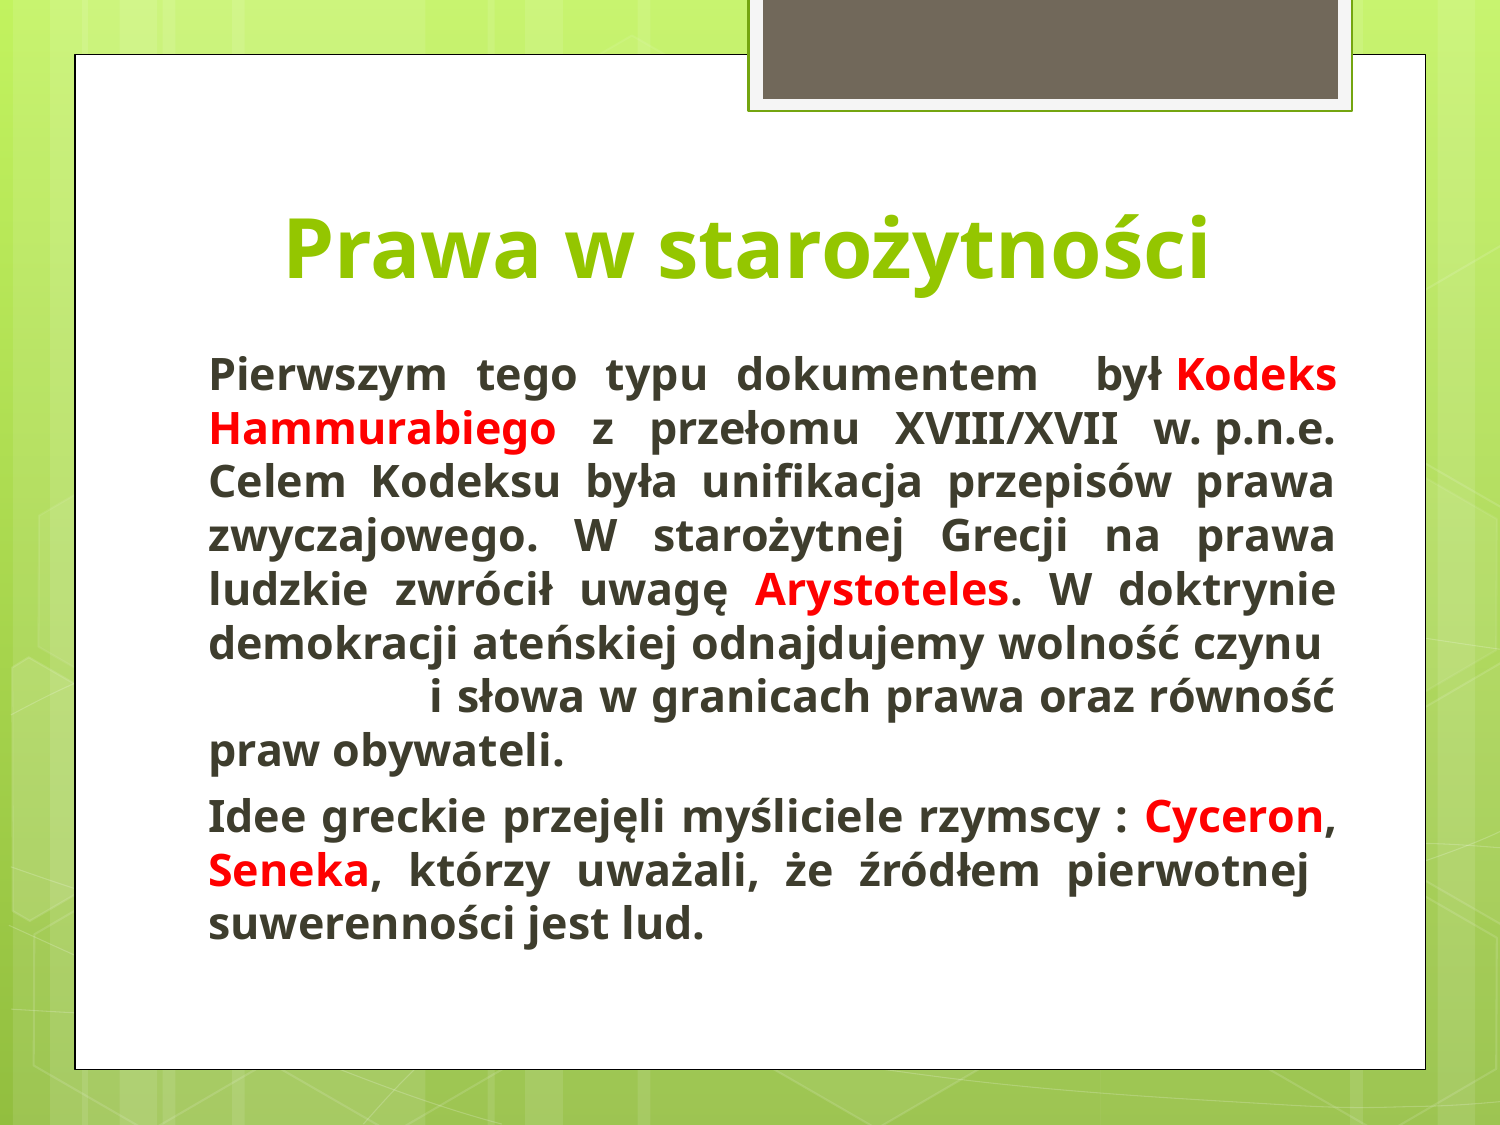

# Prawa w starożytności
Pierwszym tego typu dokumentem był Kodeks Hammurabiego z przełomu XVIII/XVII w. p.n.e. Celem Kodeksu była unifikacja przepisów prawa zwyczajowego. W starożytnej Grecji na prawa ludzkie zwrócił uwagę Arystoteles. W doktrynie demokracji ateńskiej odnajdujemy wolność czynu i słowa w granicach prawa oraz równość praw obywateli.
Idee greckie przejęli myśliciele rzymscy : Cyceron, Seneka, którzy uważali, że źródłem pierwotnej suwerenności jest lud.